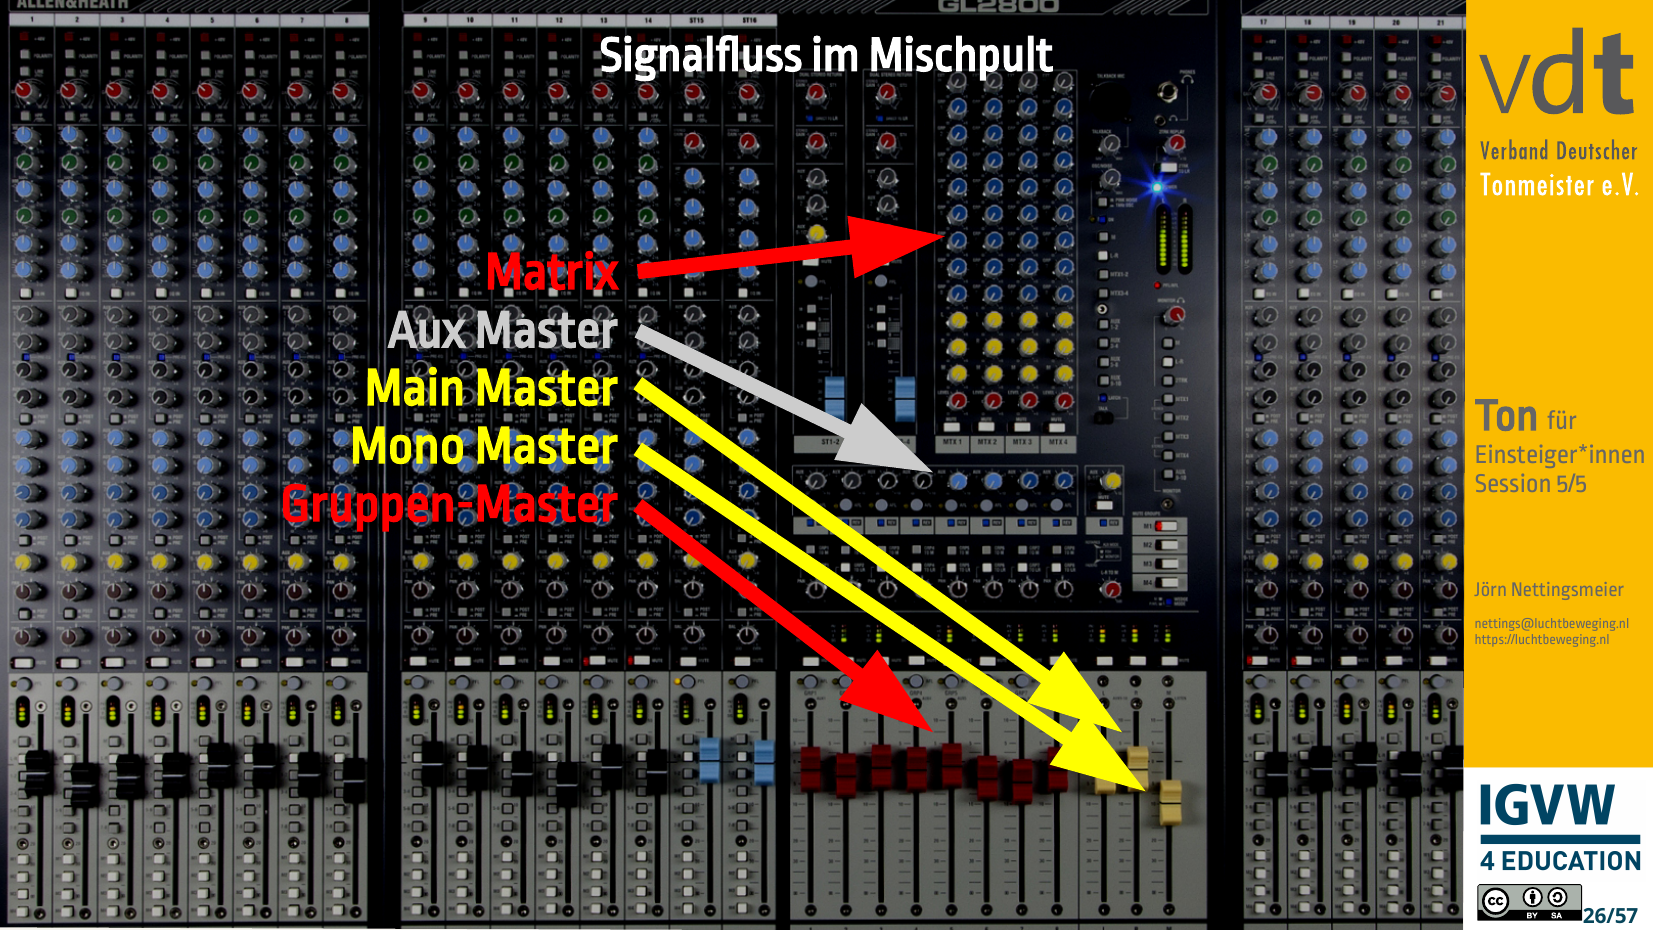

# Signalfluss im Mischpult
Matrix
Aux Master
Main Master
Mono Master
Gruppen-Master